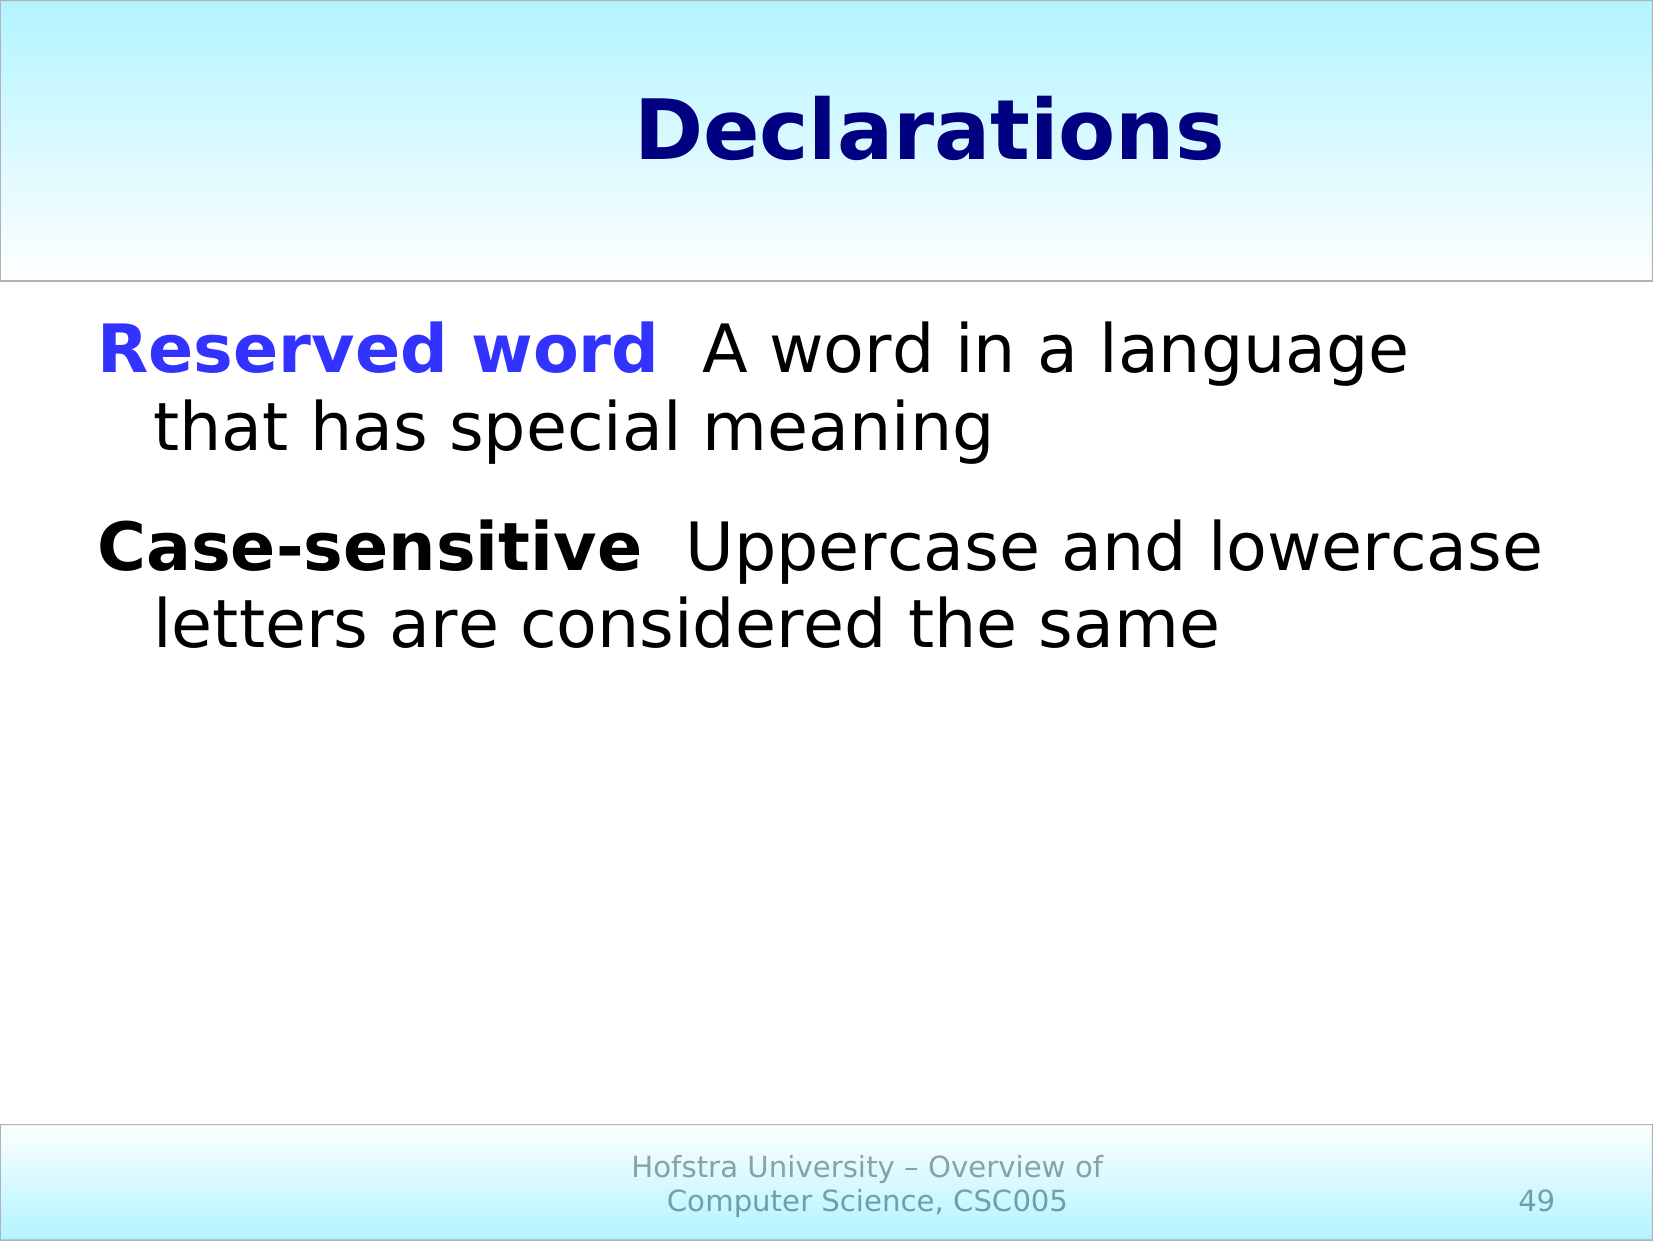

# Declarations
Reserved word A word in a language that has special meaning
Case-sensitive Uppercase and lowercase letters are considered the same
49